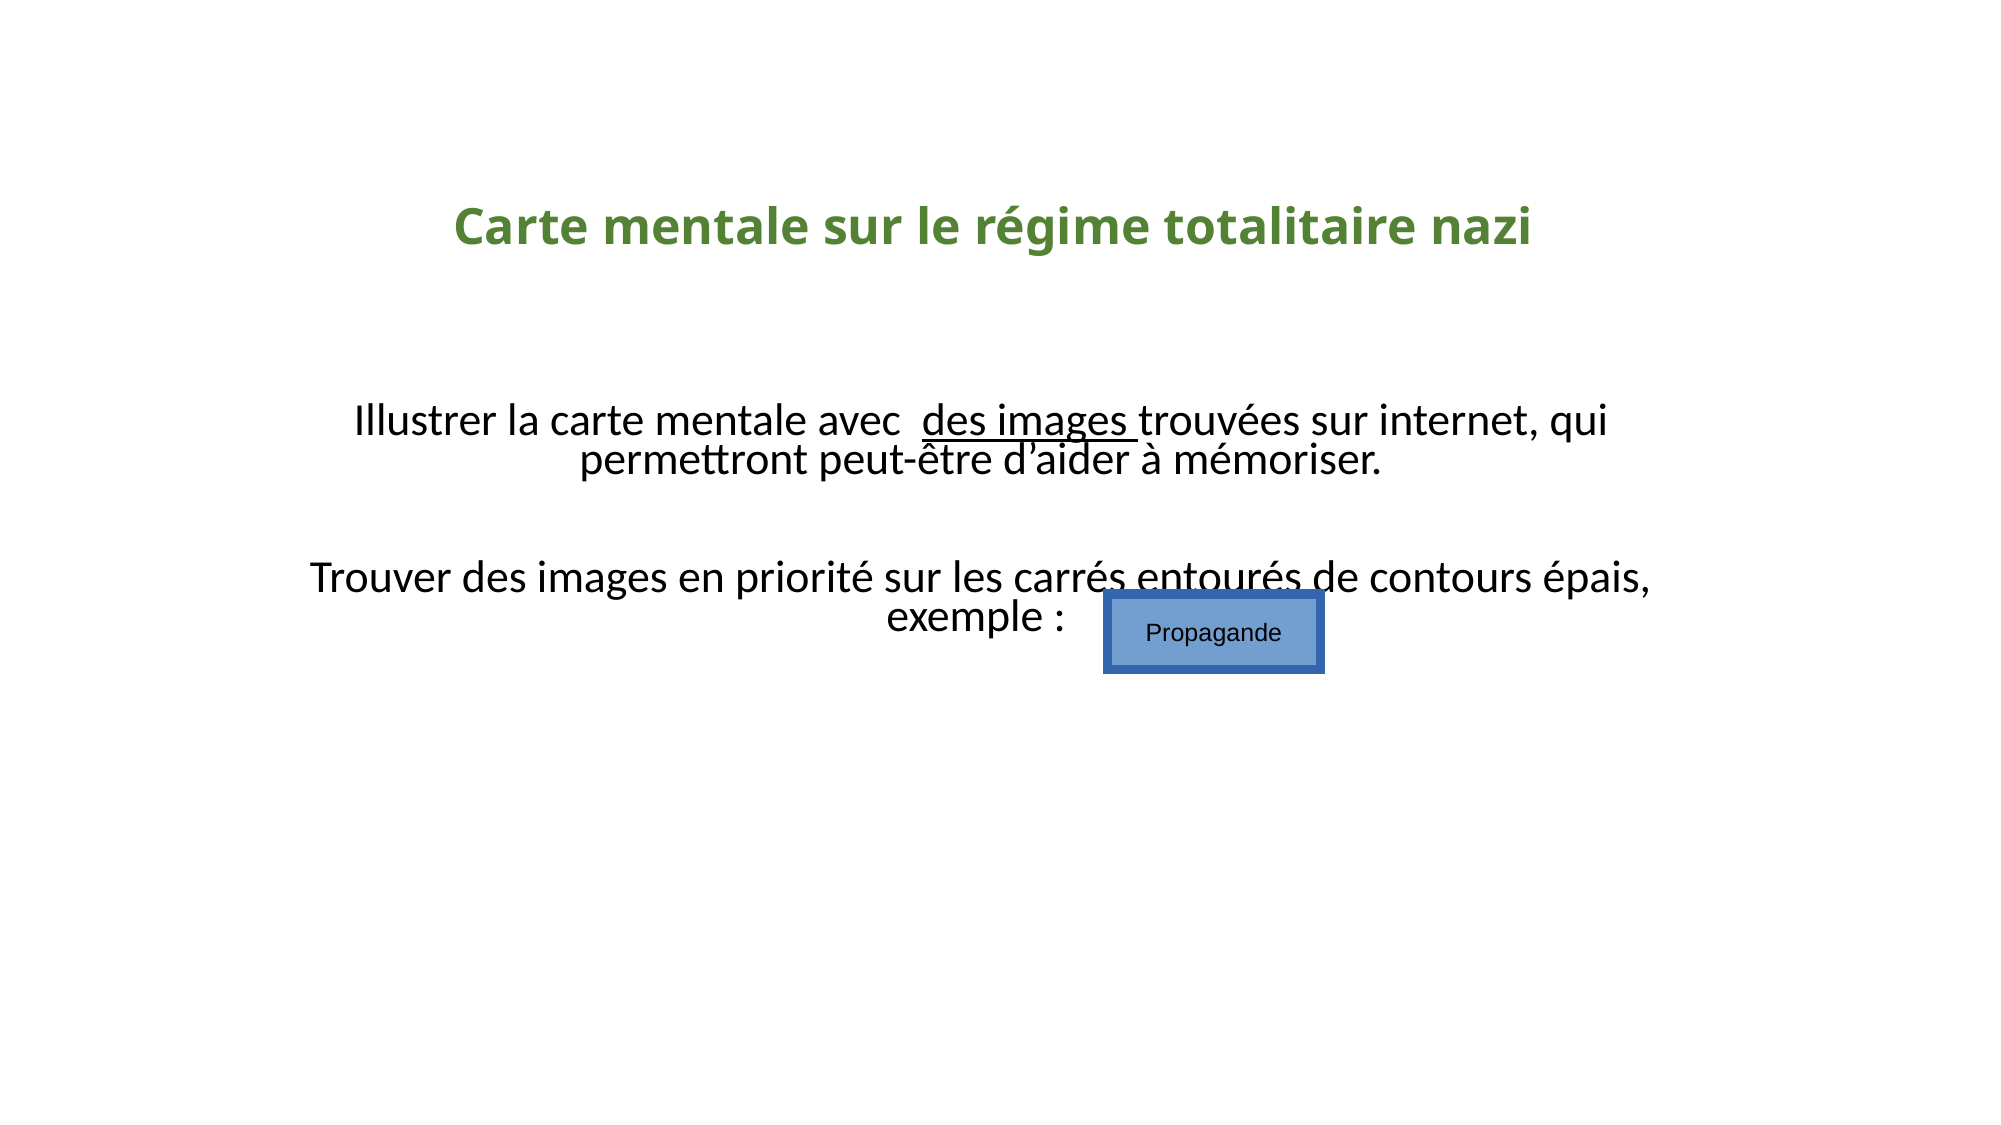

# Carte mentale sur le régime totalitaire nazi
Illustrer la carte mentale avec des images trouvées sur internet, qui permettront peut-être d’aider à mémoriser.
Trouver des images en priorité sur les carrés entourés de contours épais, exemple :
Propagande